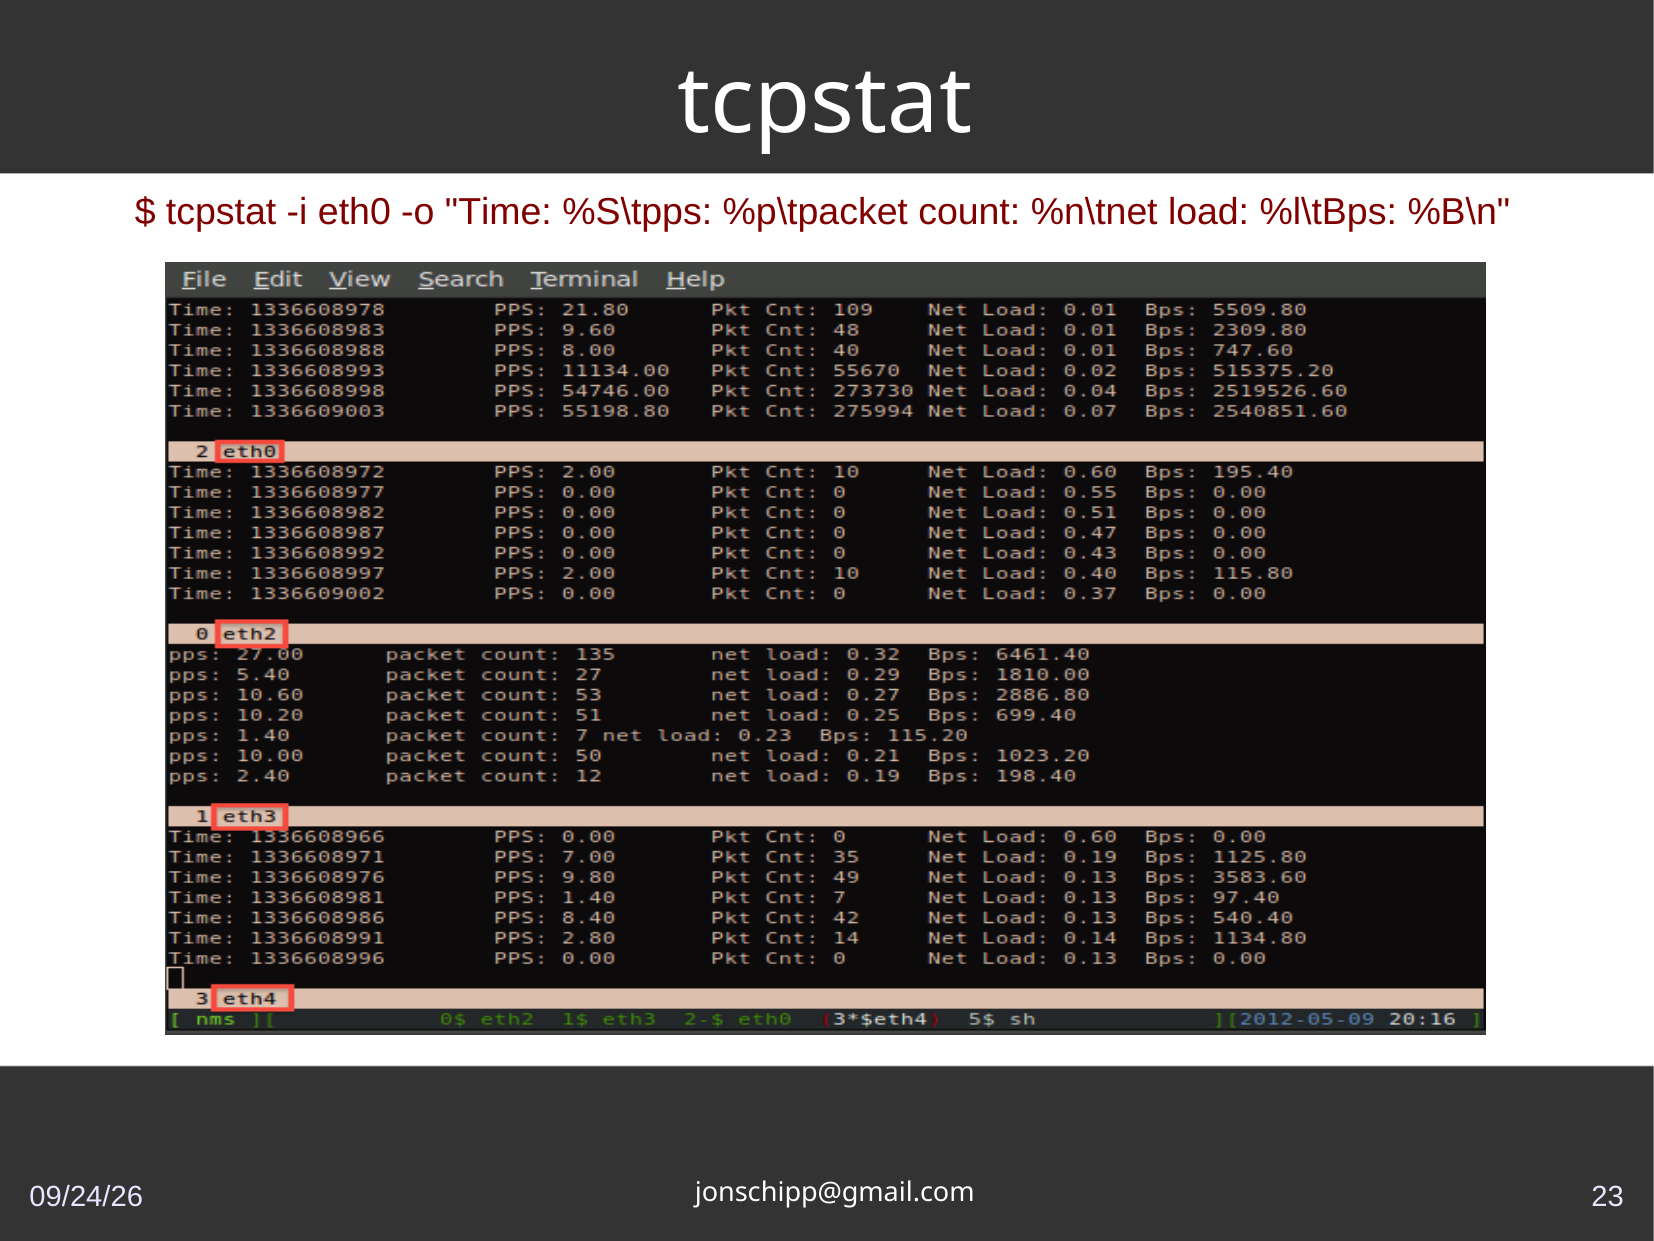

tcpstat
$ tcpstat -i eth0 -o "Time: %S\tpps: %p\tpacket count: %n\tnet load: %l\tBps: %B\n"
jonschipp@gmail.com